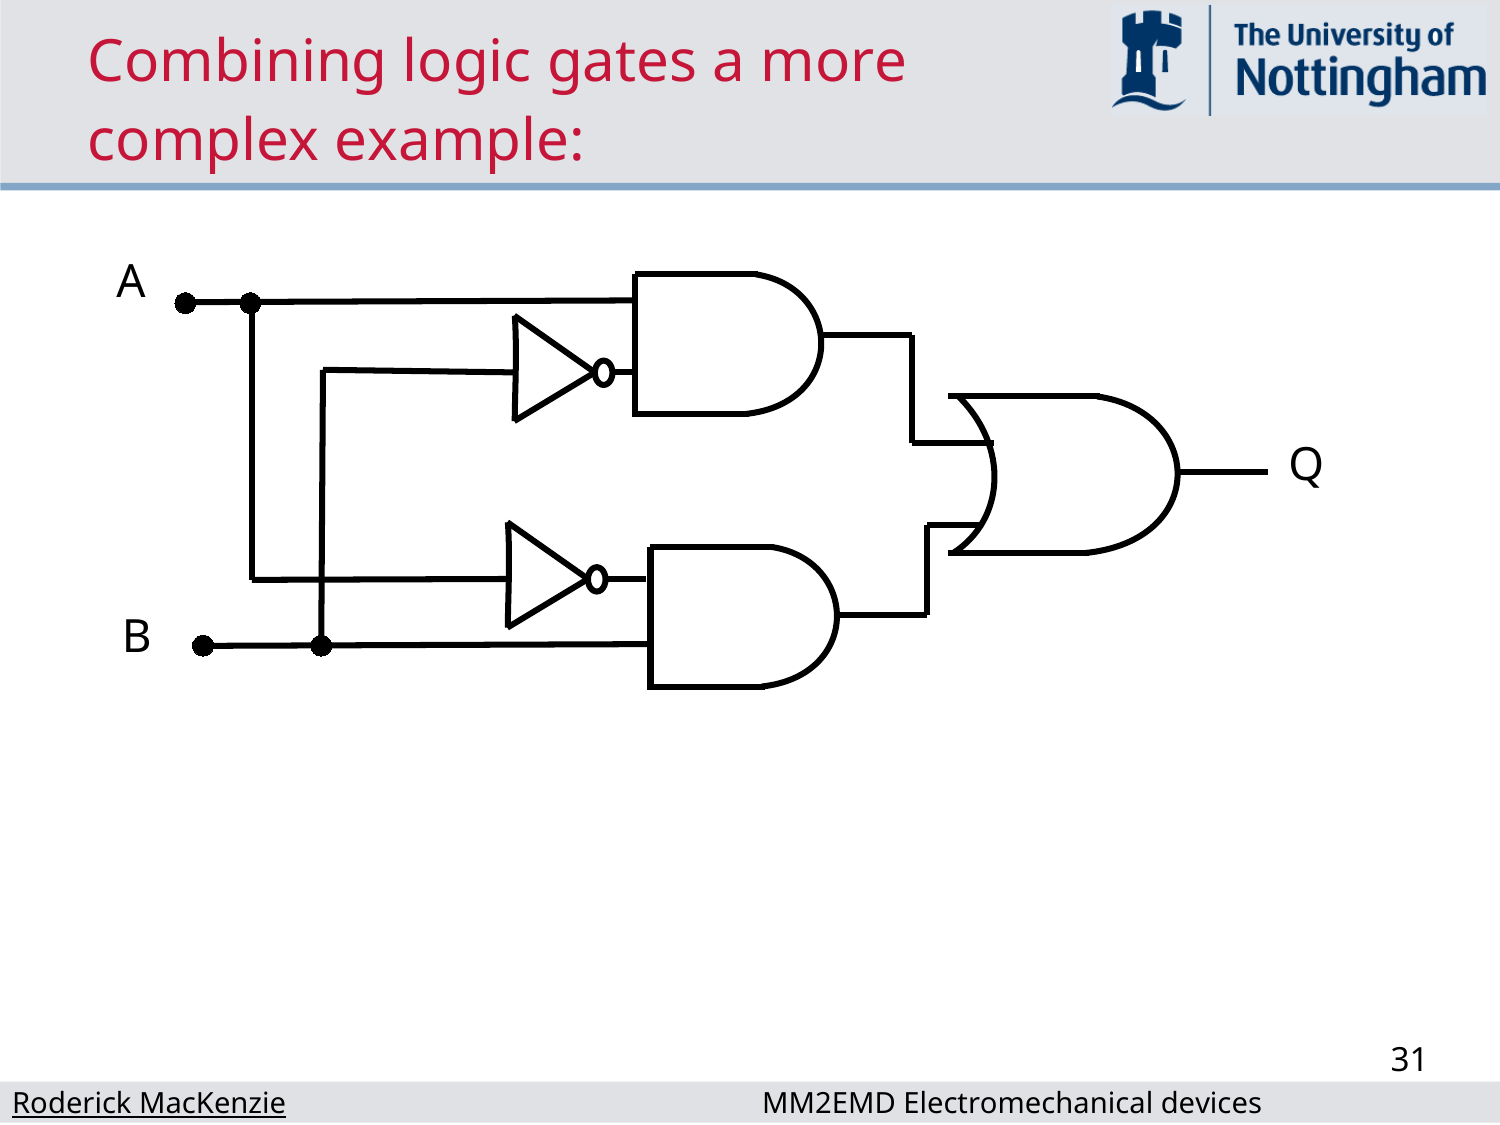

# Combining logic gates a more complex example:
A
Q
B